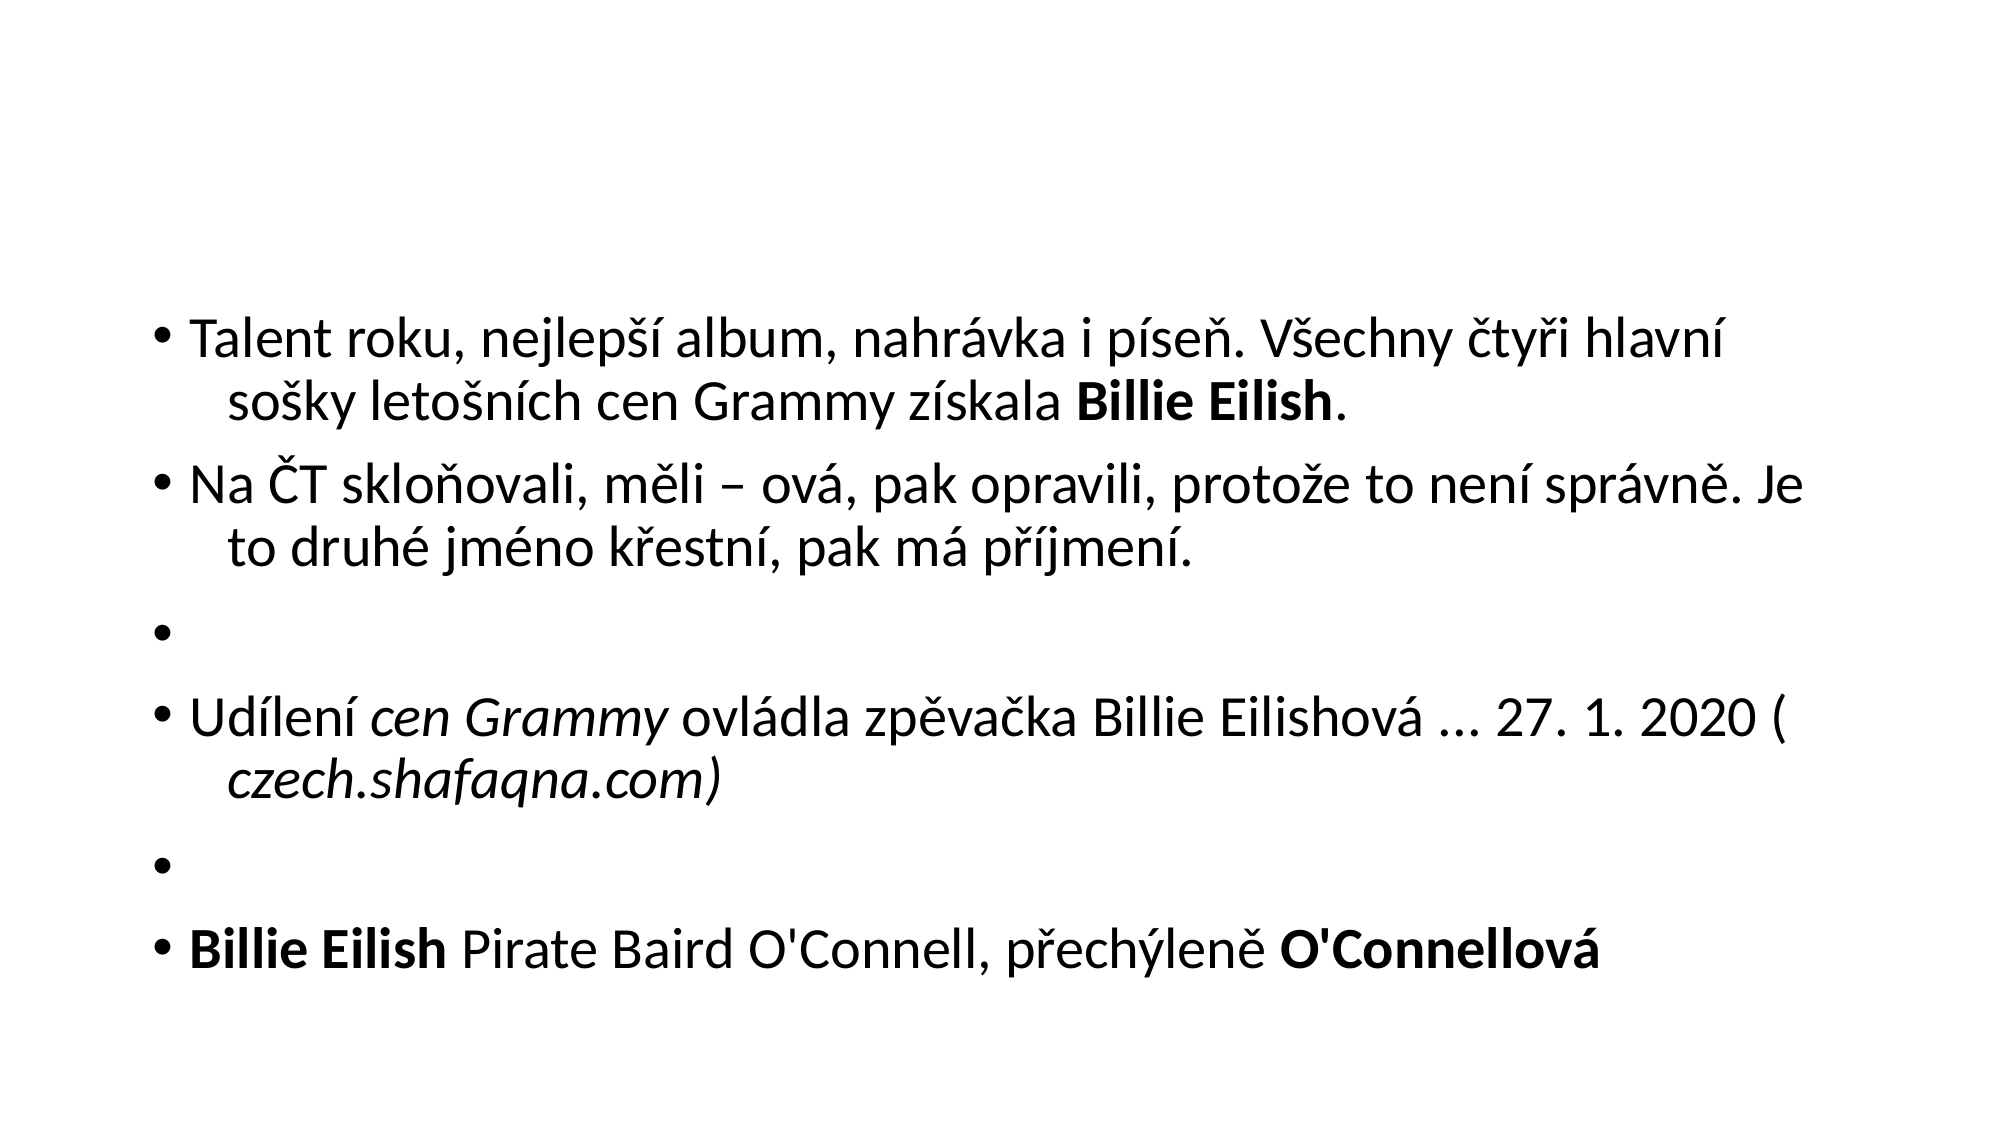

#
Talent roku, nejlepší album, nahrávka i píseň. Všechny čtyři hlavní sošky letošních cen Grammy získala Billie Eilish.
Na ČT skloňovali, měli – ová, pak opravili, protože to není správně. Je to druhé jméno křestní, pak má příjmení.
Udílení cen Grammy ovládla zpěvačka Billie Eilishová ... 27. 1. 2020 (czech.shafaqna.com)
Billie Eilish Pirate Baird O'Connell, přechýleně O'Connellová